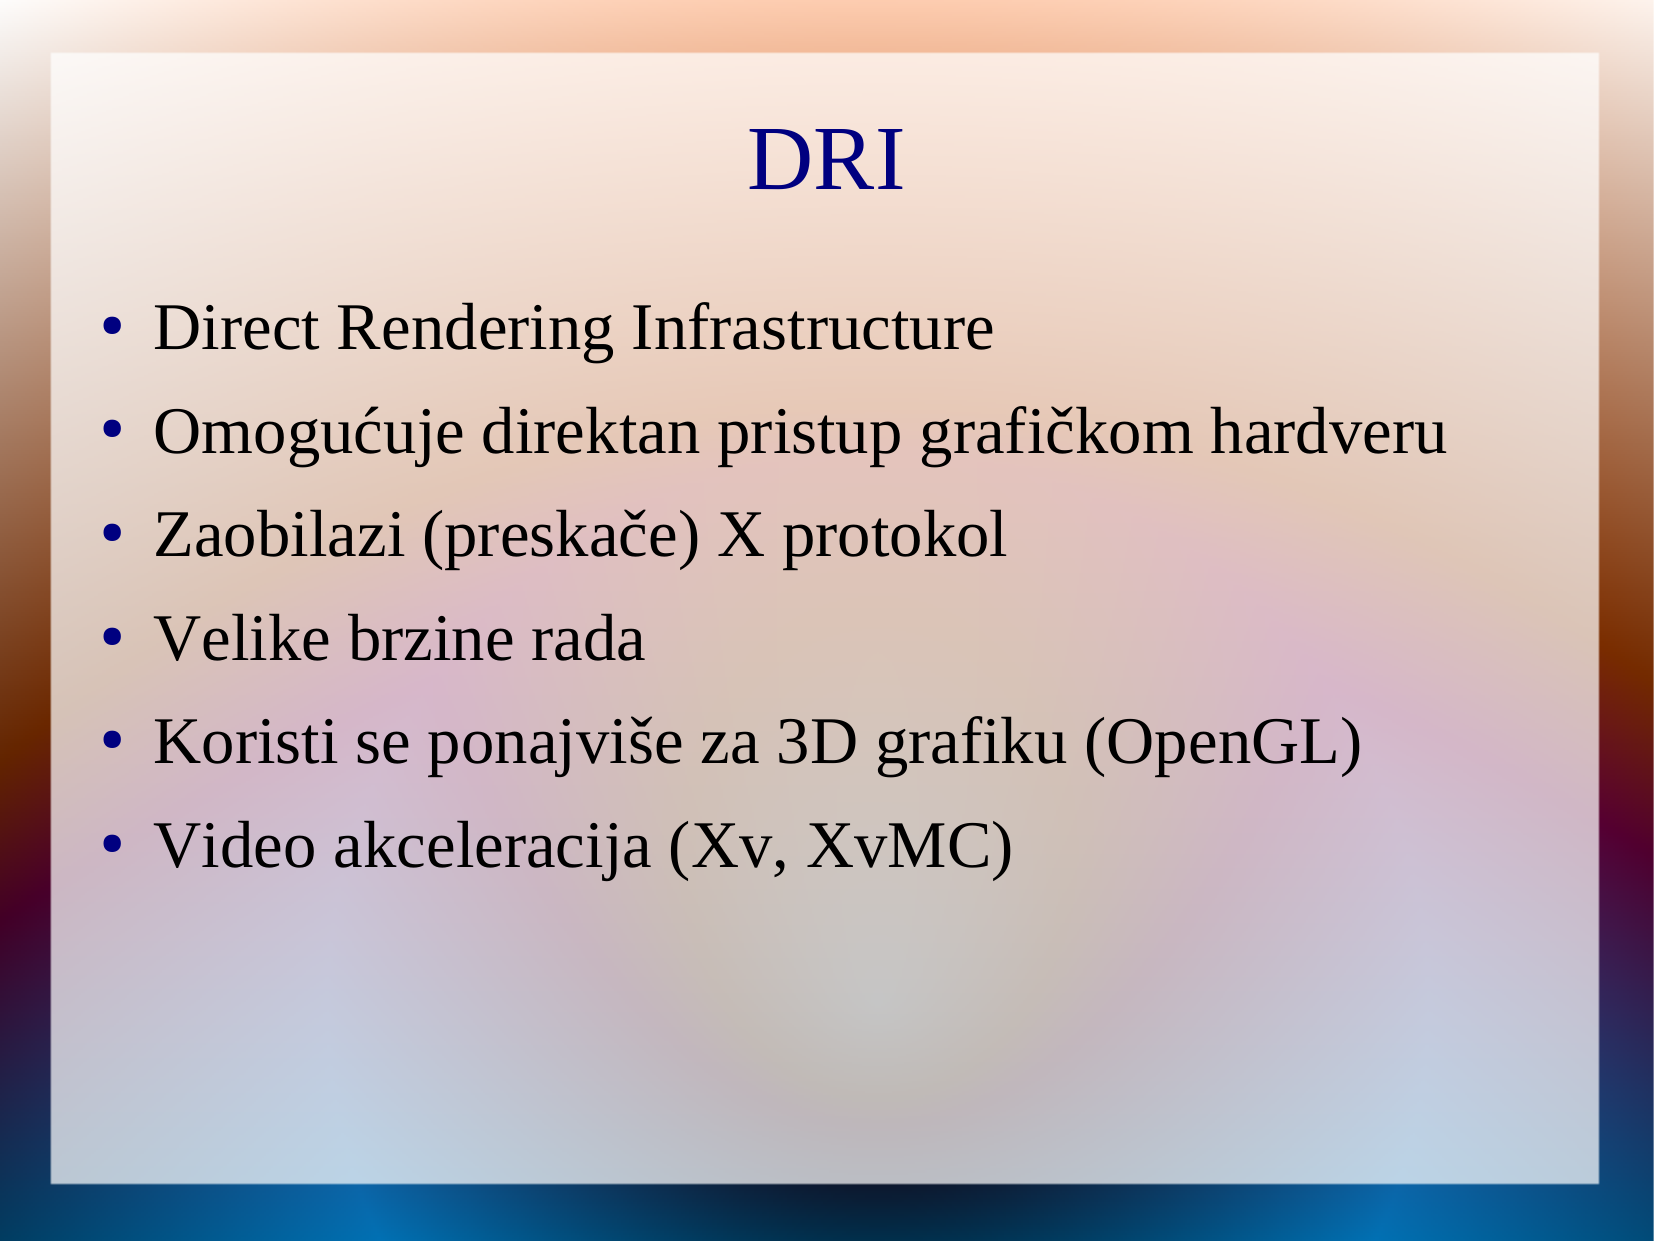

# DRI
Direct Rendering Infrastructure
Omogućuje direktan pristup grafičkom hardveru
Zaobilazi (preskače) X protokol
Velike brzine rada
Koristi se ponajviše za 3D grafiku (OpenGL)
Video akceleracija (Xv, XvMC)